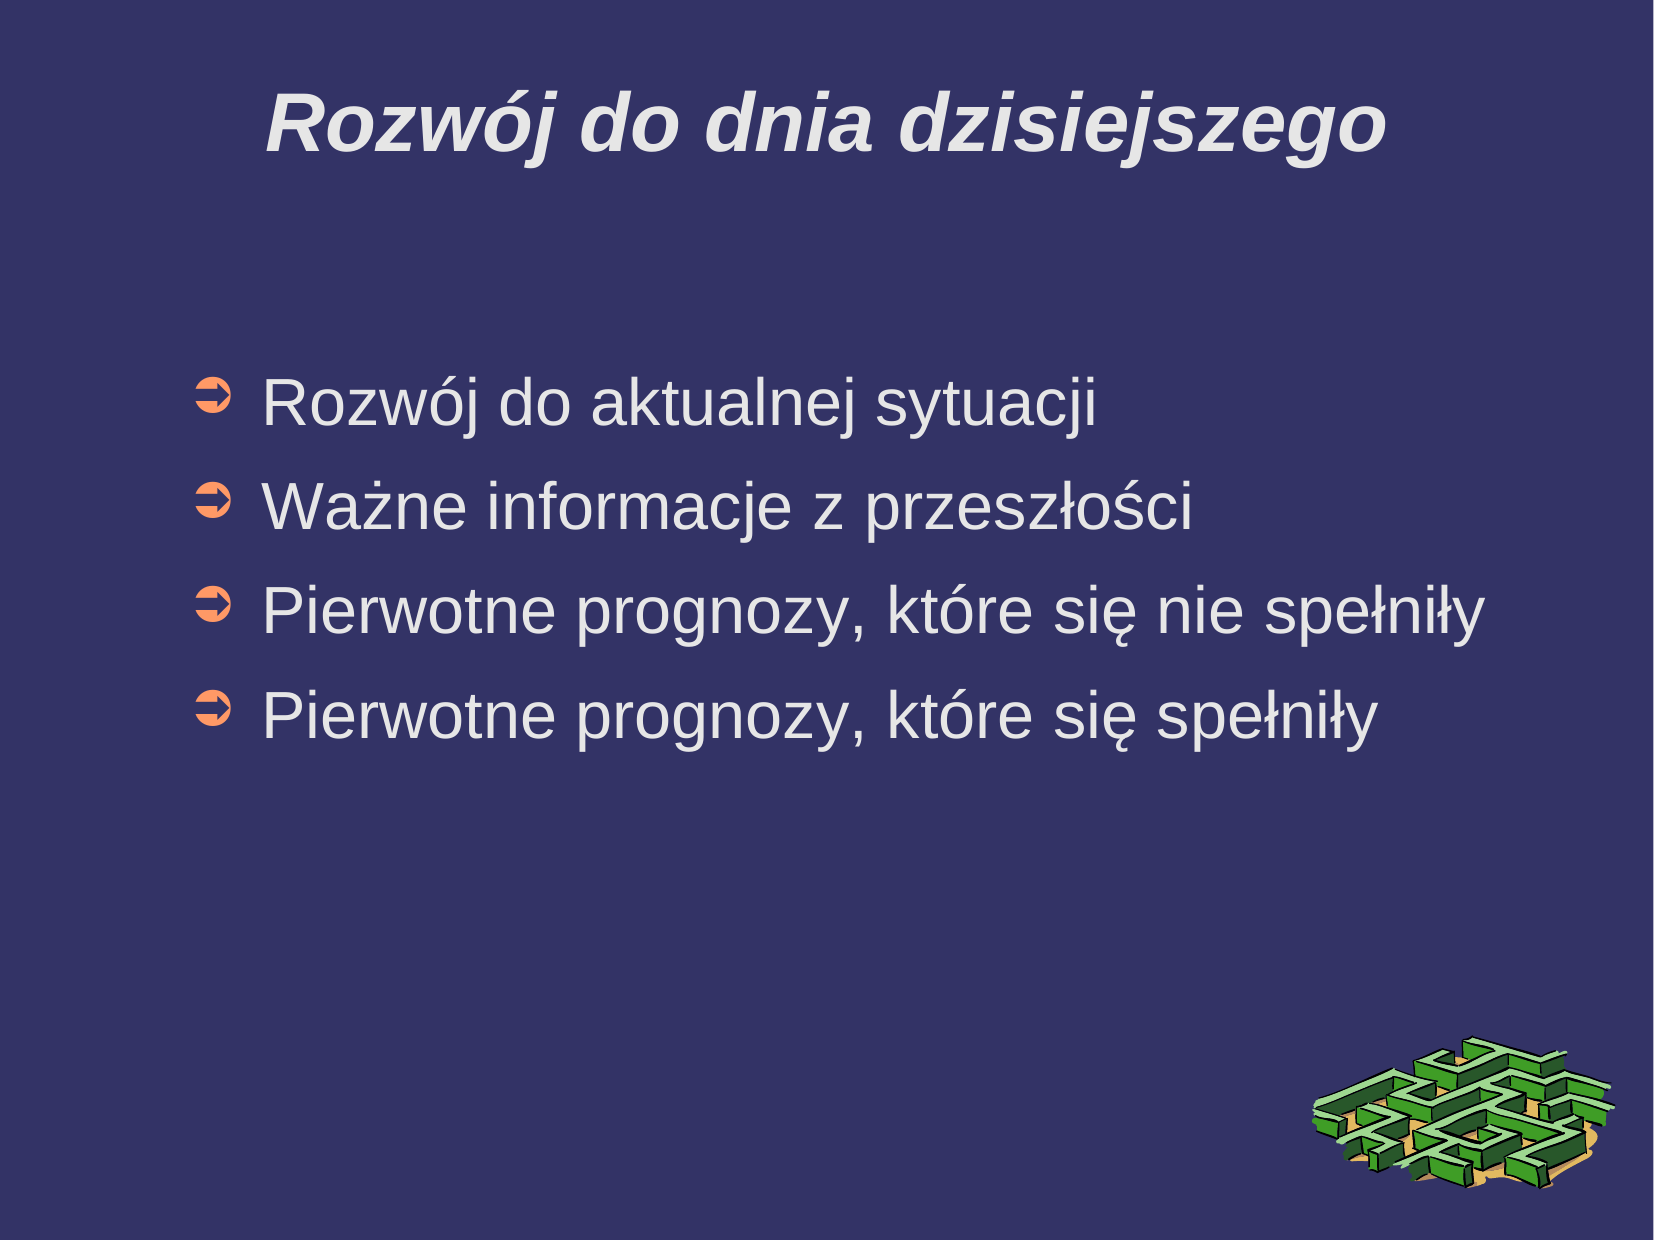

# Rozwój do dnia dzisiejszego
Rozwój do aktualnej sytuacji
Ważne informacje z przeszłości
Pierwotne prognozy, które się nie spełniły
Pierwotne prognozy, które się spełniły